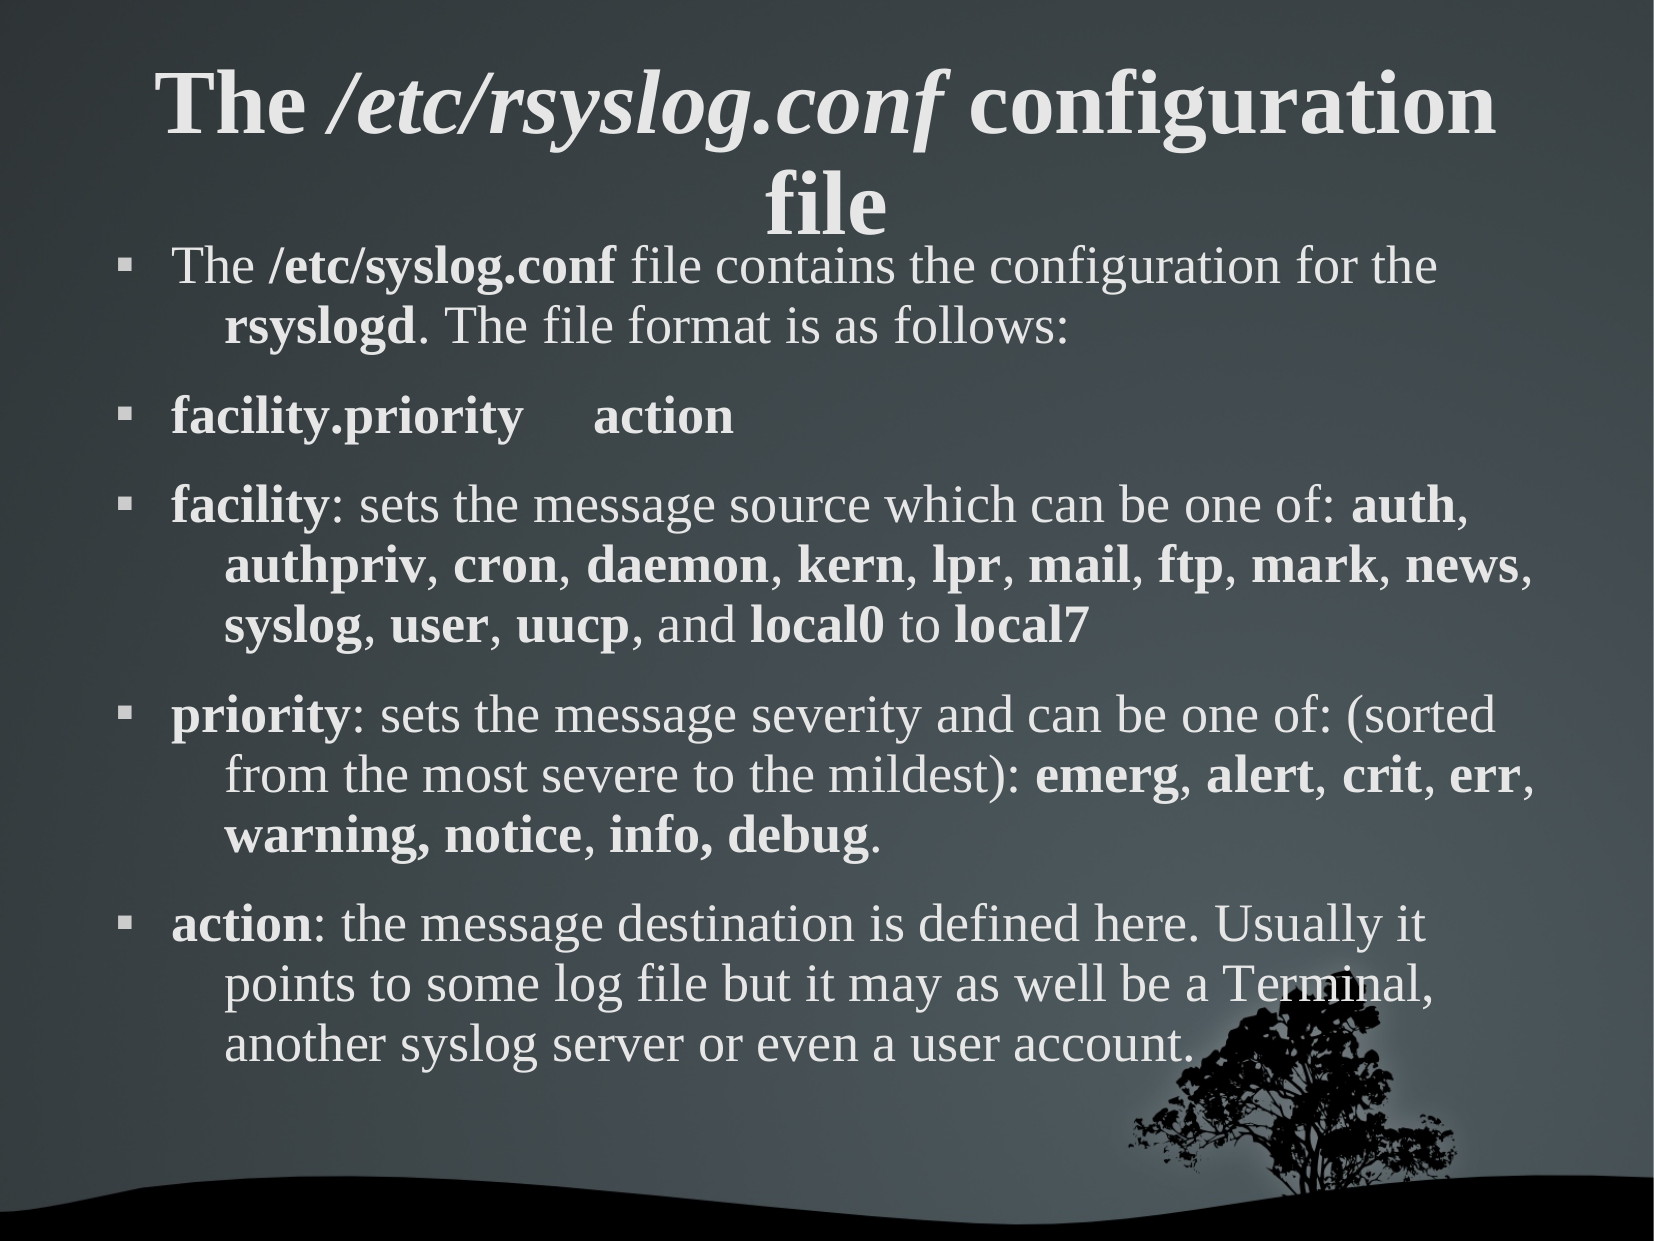

# The /etc/rsyslog.conf configuration file
The /etc/syslog.conf file contains the configuration for the rsyslogd. The file format is as follows:
facility.priority 	action
facility: sets the message source which can be one of: auth, authpriv, cron, daemon, kern, lpr, mail, ftp, mark, news, syslog, user, uucp, and local0 to local7
priority: sets the message severity and can be one of: (sorted from the most severe to the mildest): emerg, alert, crit, err, warning, notice, info, debug.
action: the message destination is defined here. Usually it points to some log file but it may as well be a Terminal, another syslog server or even a user account.